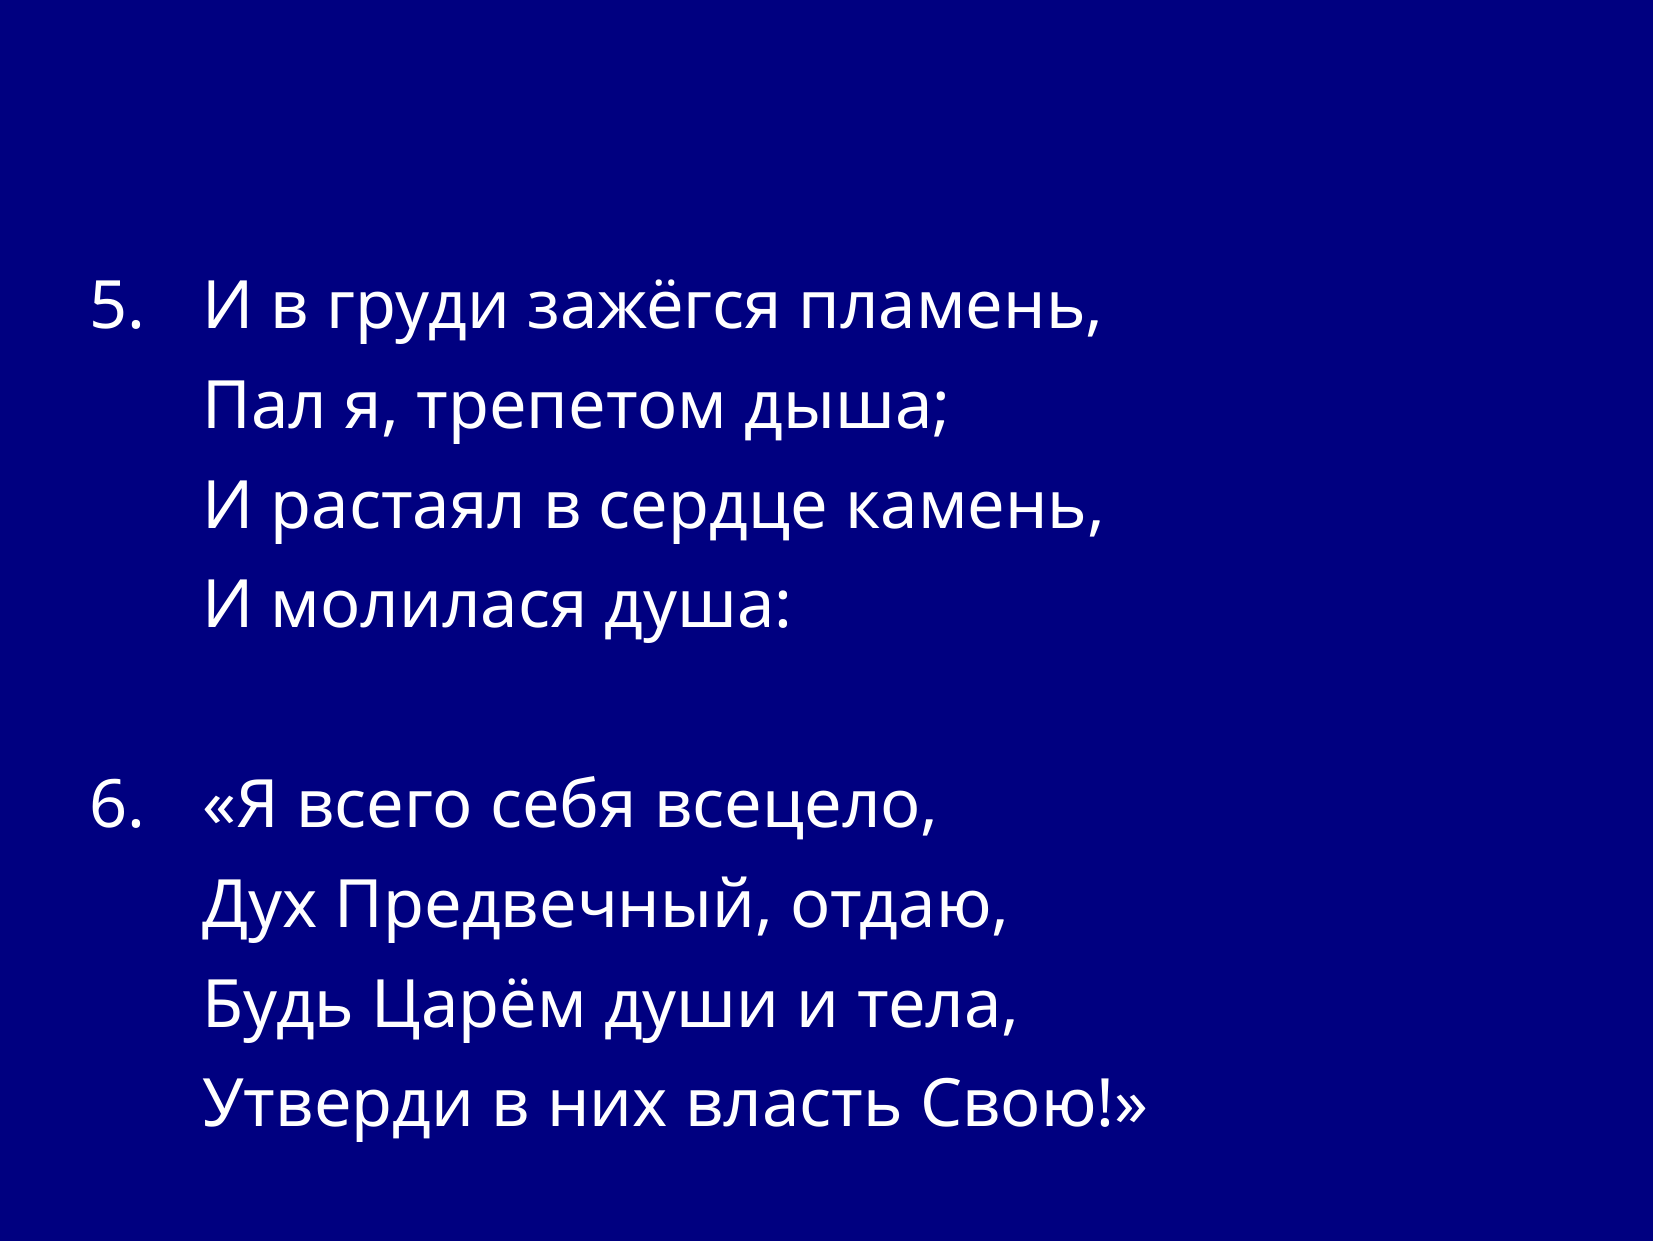

5.	И в груди зажёгся пламень,
	Пал я, трепетом дыша;
	И растаял в сердце камень,
	И молилася душа:
6.	«Я всего себя всецело,
	Дух Предвечный, отдаю,
	Будь Царём души и тела,
	Утверди в них власть Свою!»